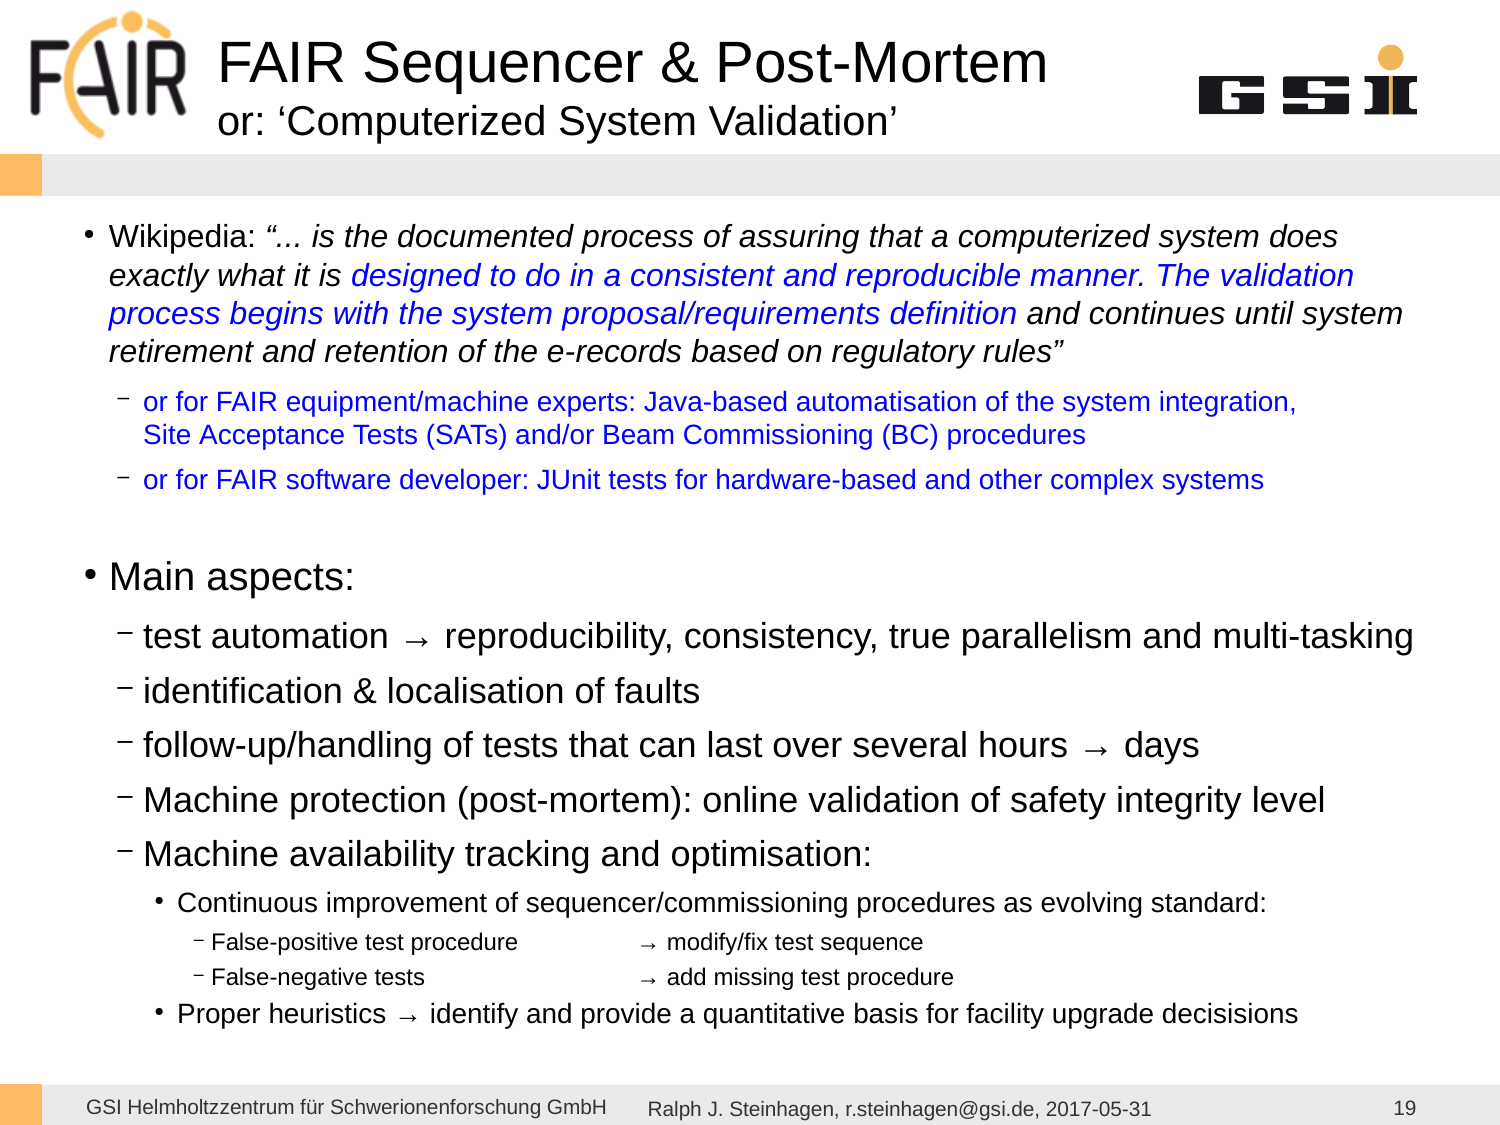

# FAIR Sequencer & Post-Mortem or: ‘Computerized System Validation’
Wikipedia: “... is the documented process of assuring that a computerized system does exactly what it is designed to do in a consistent and reproducible manner. The validation process begins with the system proposal/requirements definition and continues until system retirement and retention of the e-records based on regulatory rules”
or for FAIR equipment/machine experts: Java-based automatisation of the system integration, Site Acceptance Tests (SATs) and/or Beam Commissioning (BC) procedures
or for FAIR software developer: JUnit tests for hardware-based and other complex systems
Main aspects:
test automation → reproducibility, consistency, true parallelism and multi-tasking
identification & localisation of faults
follow-up/handling of tests that can last over several hours → days
Machine protection (post-mortem): online validation of safety integrity level
Machine availability tracking and optimisation:
Continuous improvement of sequencer/commissioning procedures as evolving standard:
False-positive test procedure 				→ modify/fix test sequence
False-negative tests 				 		→ add missing test procedure
Proper heuristics → identify and provide a quantitative basis for facility upgrade decisisions